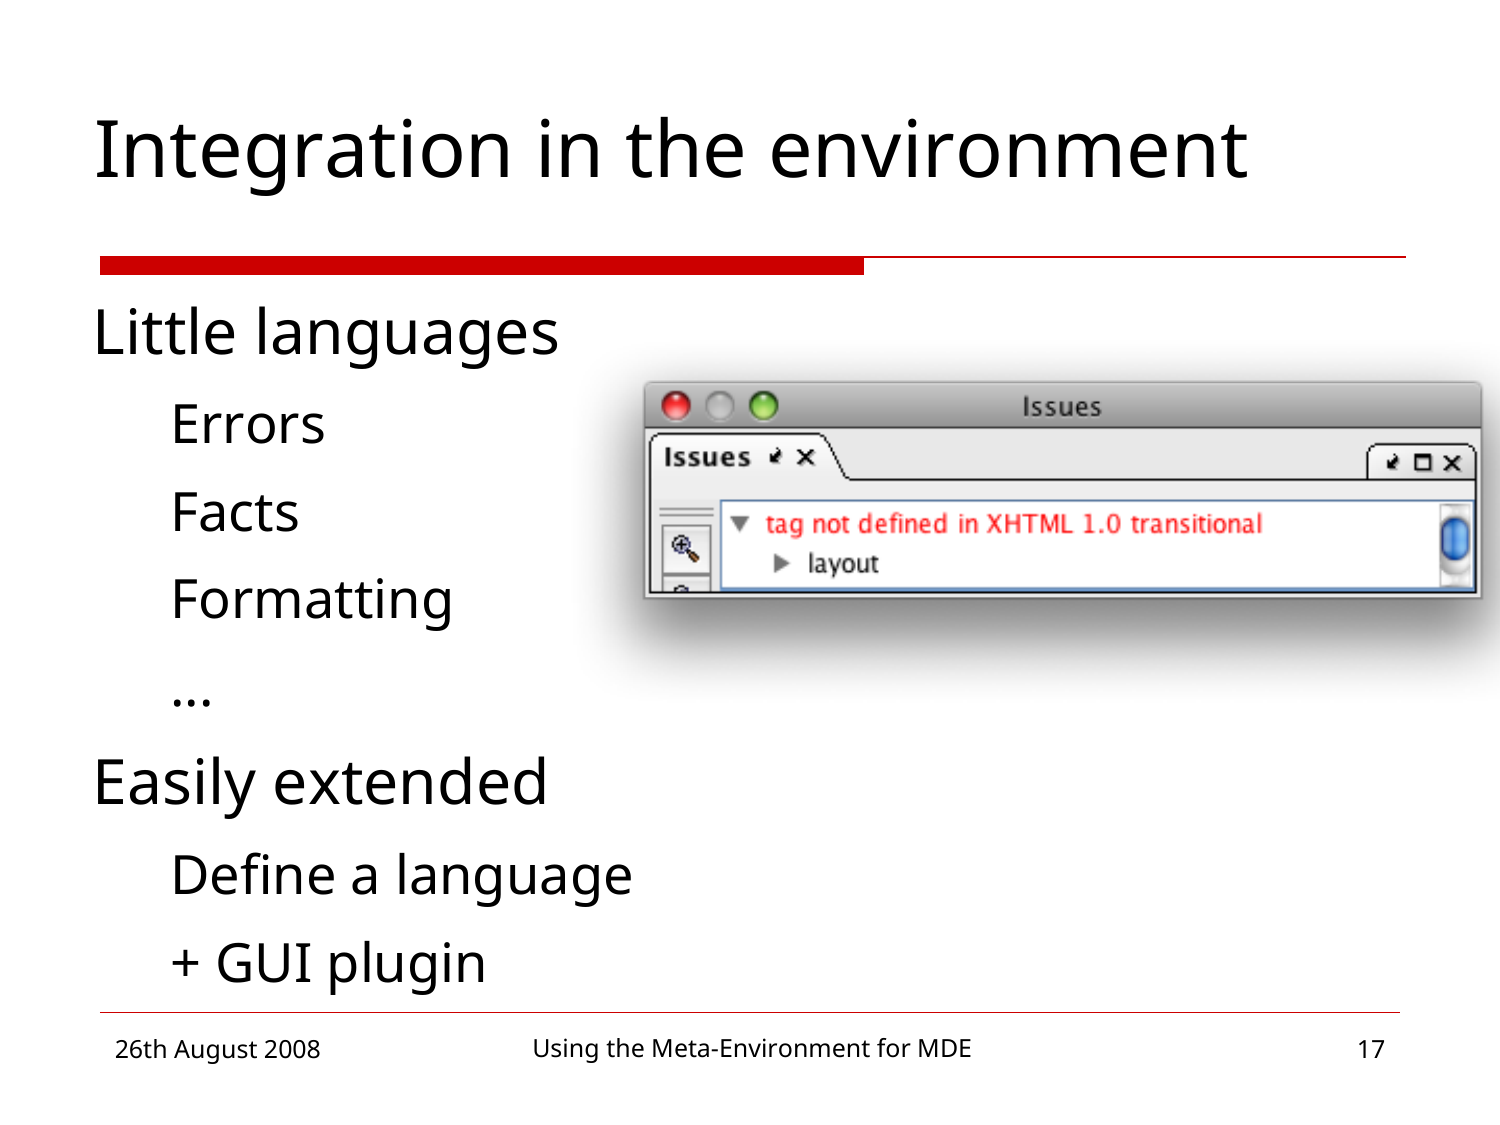

# Integration in the environment
Little languages
Errors
Facts
Formatting
...
Easily extended
Define a language
+ GUI plugin
Using the Meta-Environment for MDE
26th August 2008
17